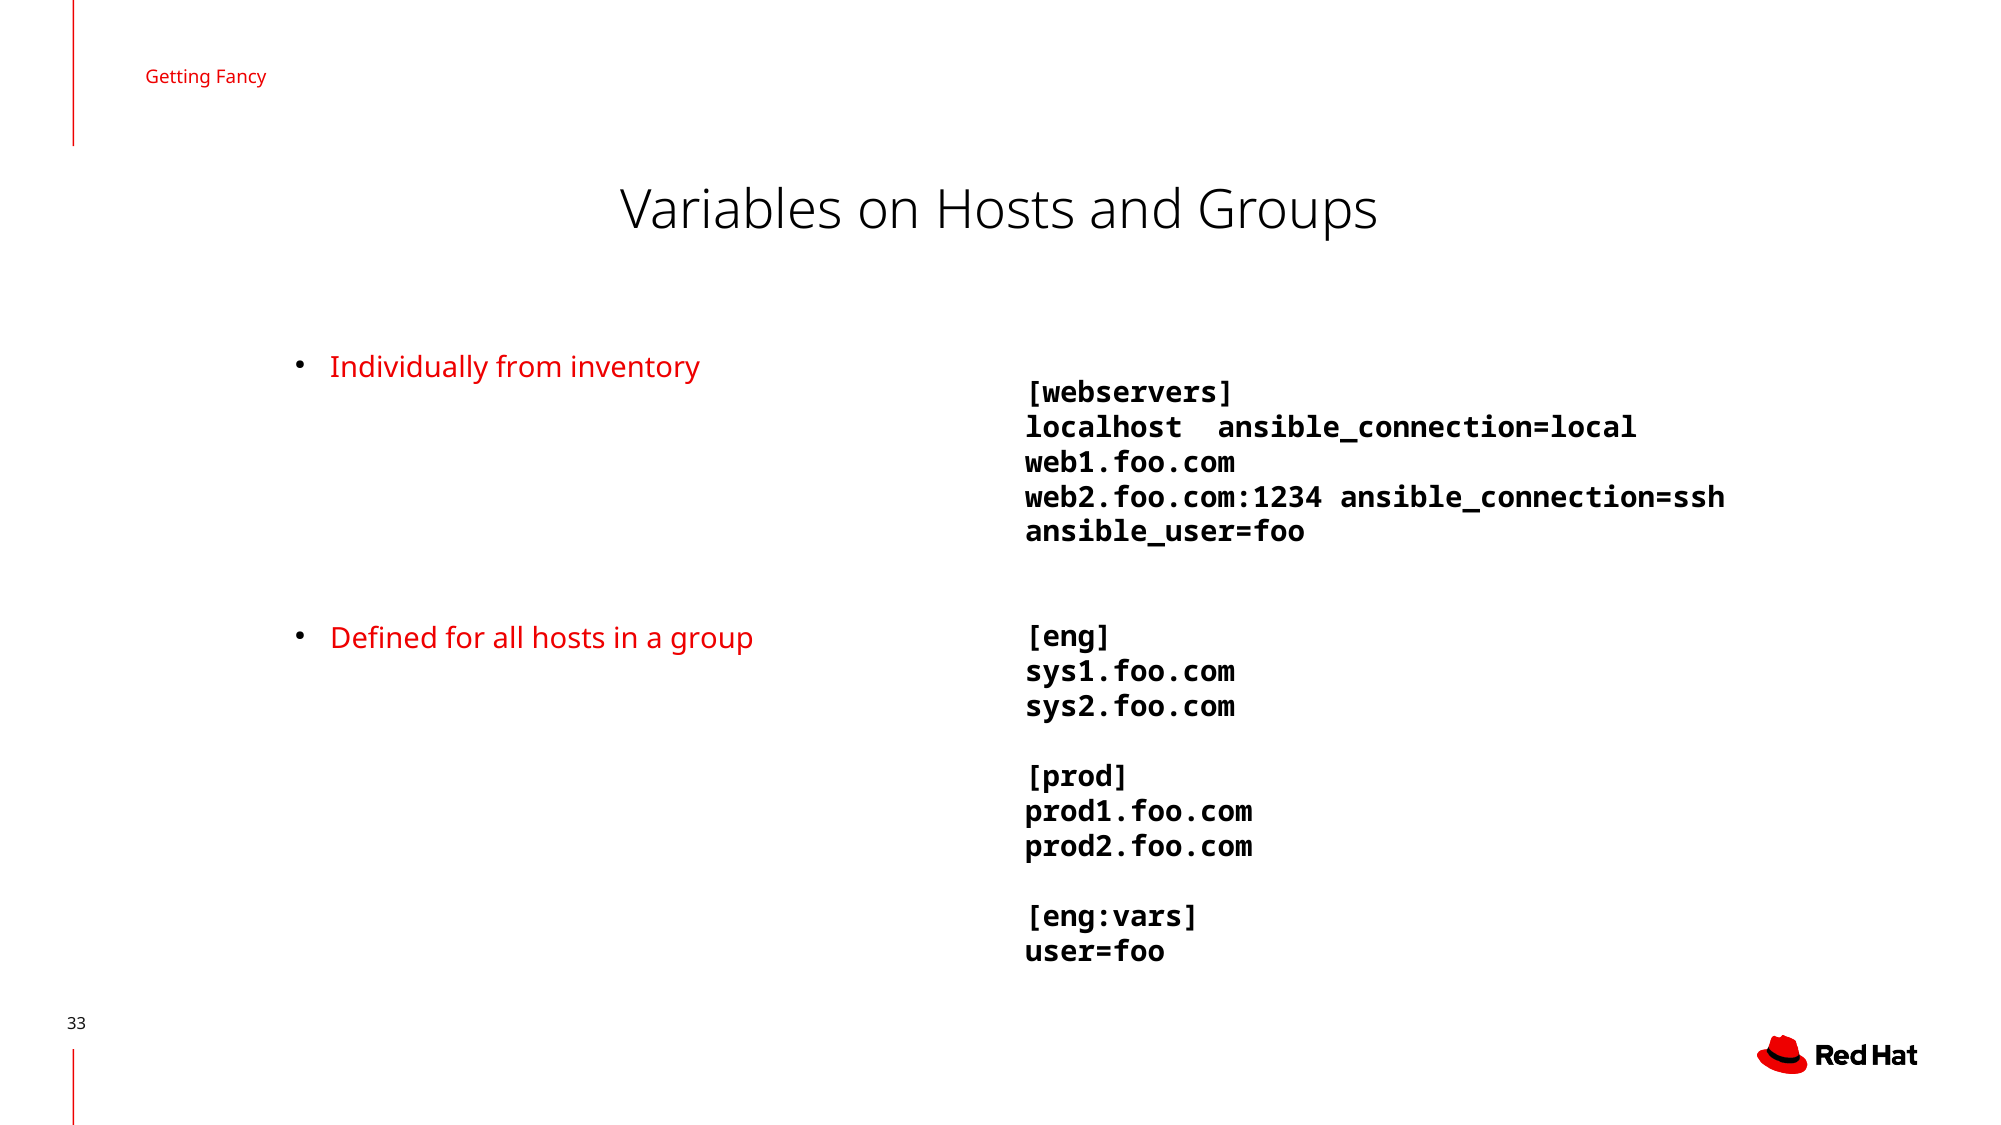

Getting Fancy
# Variables on Hosts and Groups
Individually from inventory
Defined for all hosts in a group
[webservers]
localhost ansible_connection=local
web1.foo.com
web2.foo.com:1234 ansible_connection=ssh ansible_user=foo
[eng]
sys1.foo.com
sys2.foo.com
[prod]
prod1.foo.com
prod2.foo.com
[eng:vars]
user=foo
33